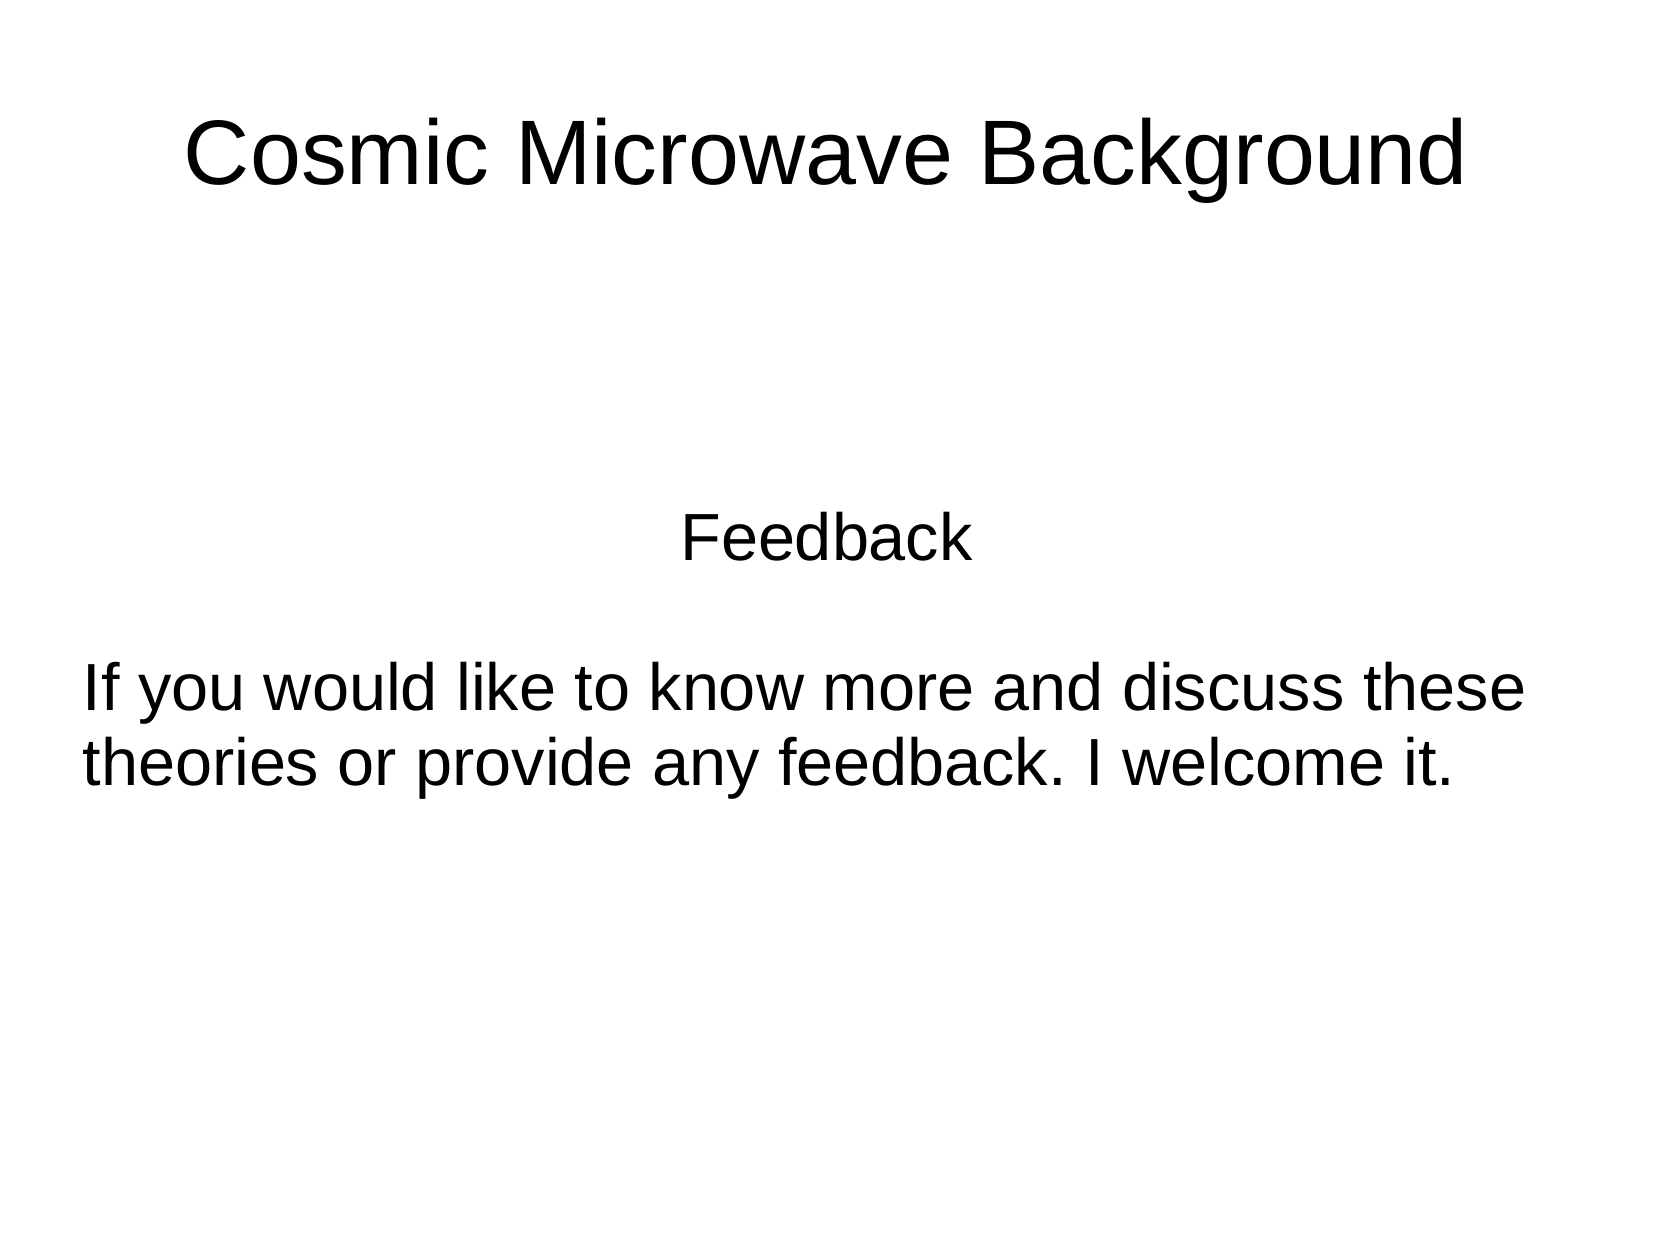

# Cosmic Microwave Background
Feedback
If you would like to know more and discuss these theories or provide any feedback. I welcome it.